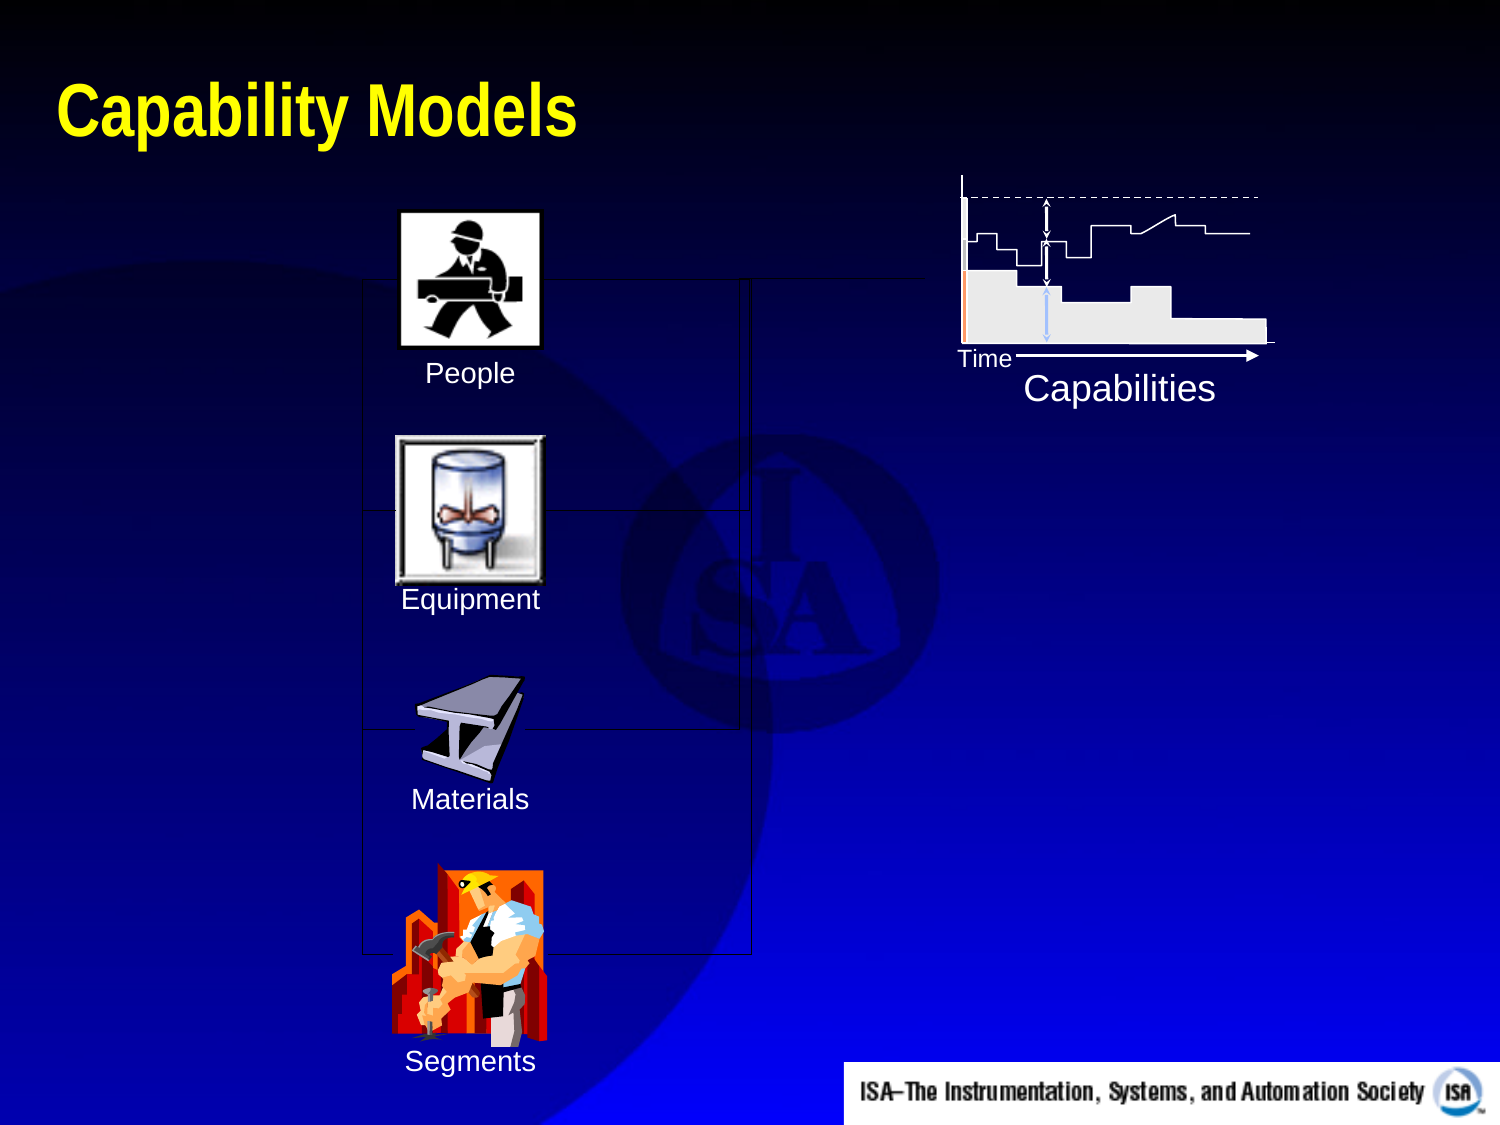

# Capability Models
Product
Time
Capabilities
People
Equipment
Materials
Segments